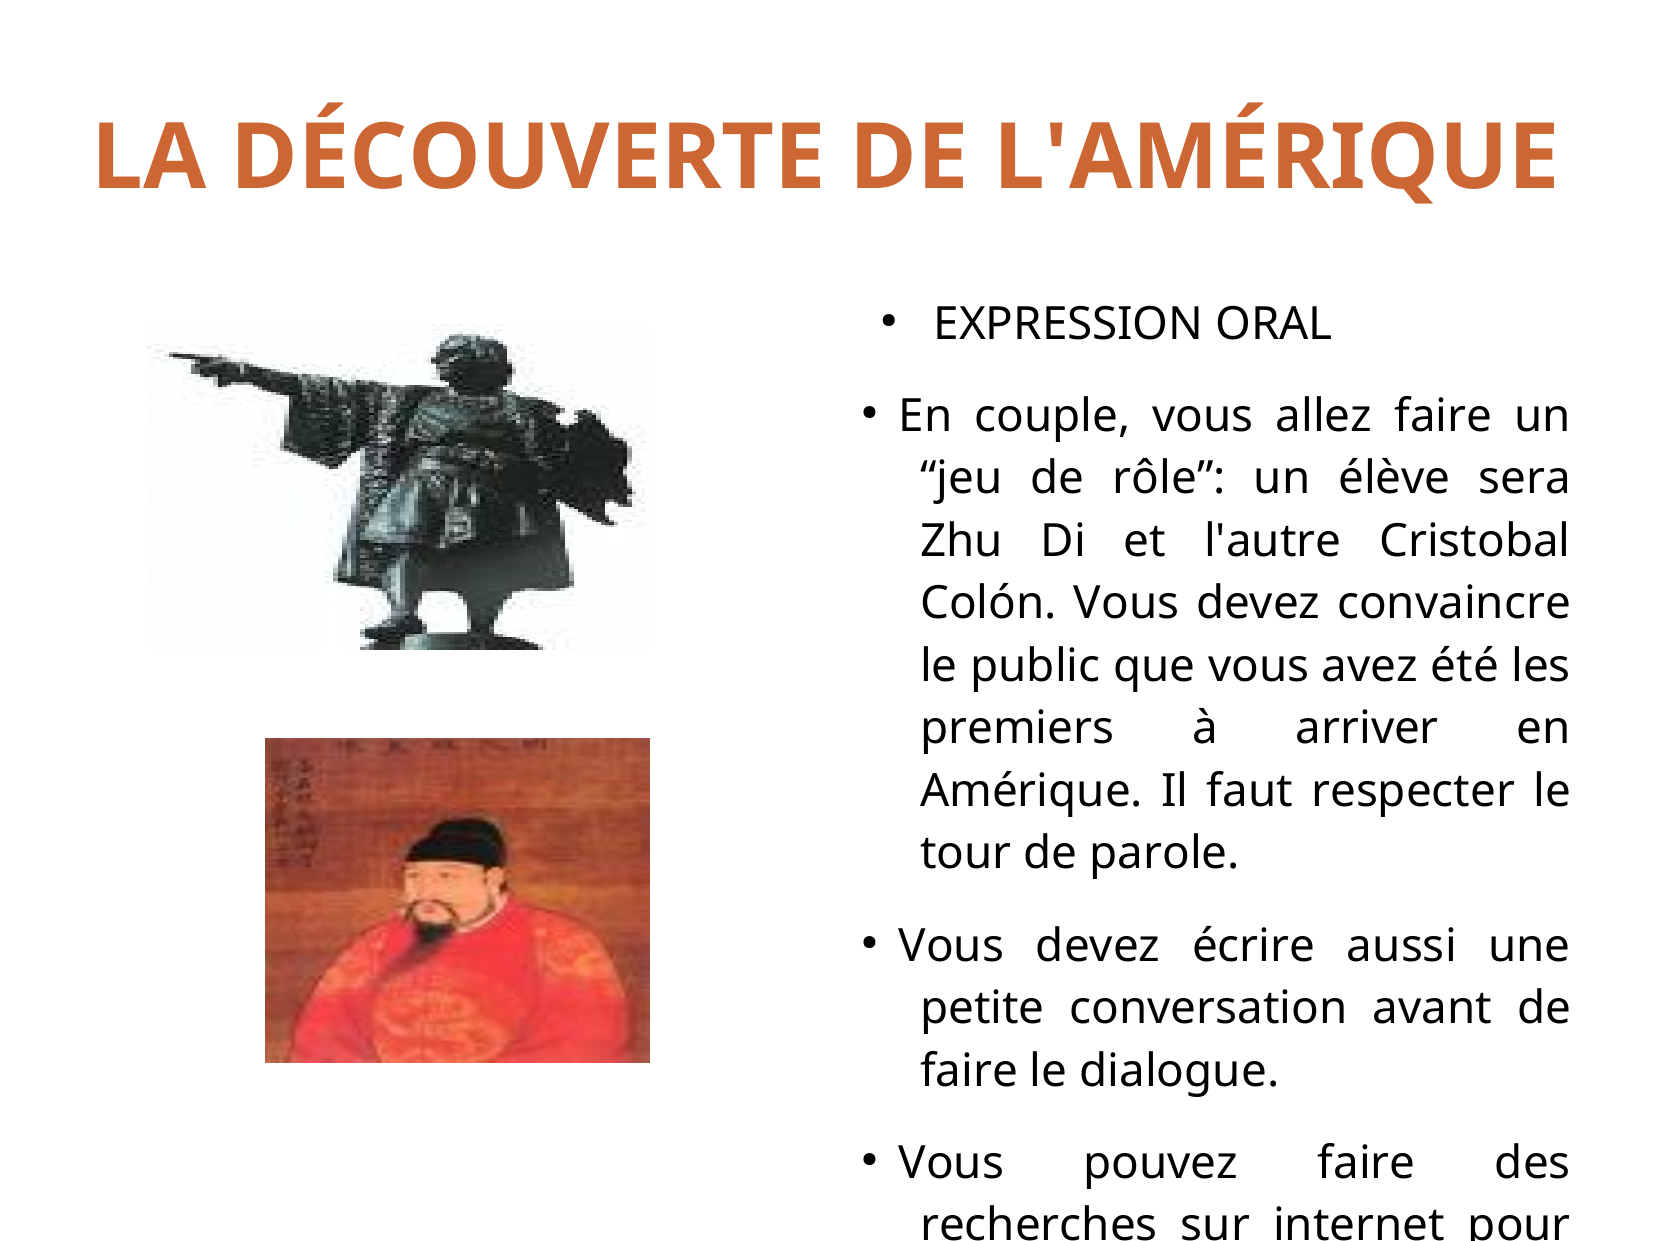

# LA DÉCOUVERTE DE L'AMÉRIQUE
EXPRESSION ORAL
En couple, vous allez faire un “jeu de rôle”: un élève sera Zhu Di et l'autre Cristobal Colón. Vous devez convaincre le public que vous avez été les premiers à arriver en Amérique. Il faut respecter le tour de parole.
Vous devez écrire aussi une petite conversation avant de faire le dialogue.
Vous pouvez faire des recherches sur internet pour faire plus credible le dialogue.